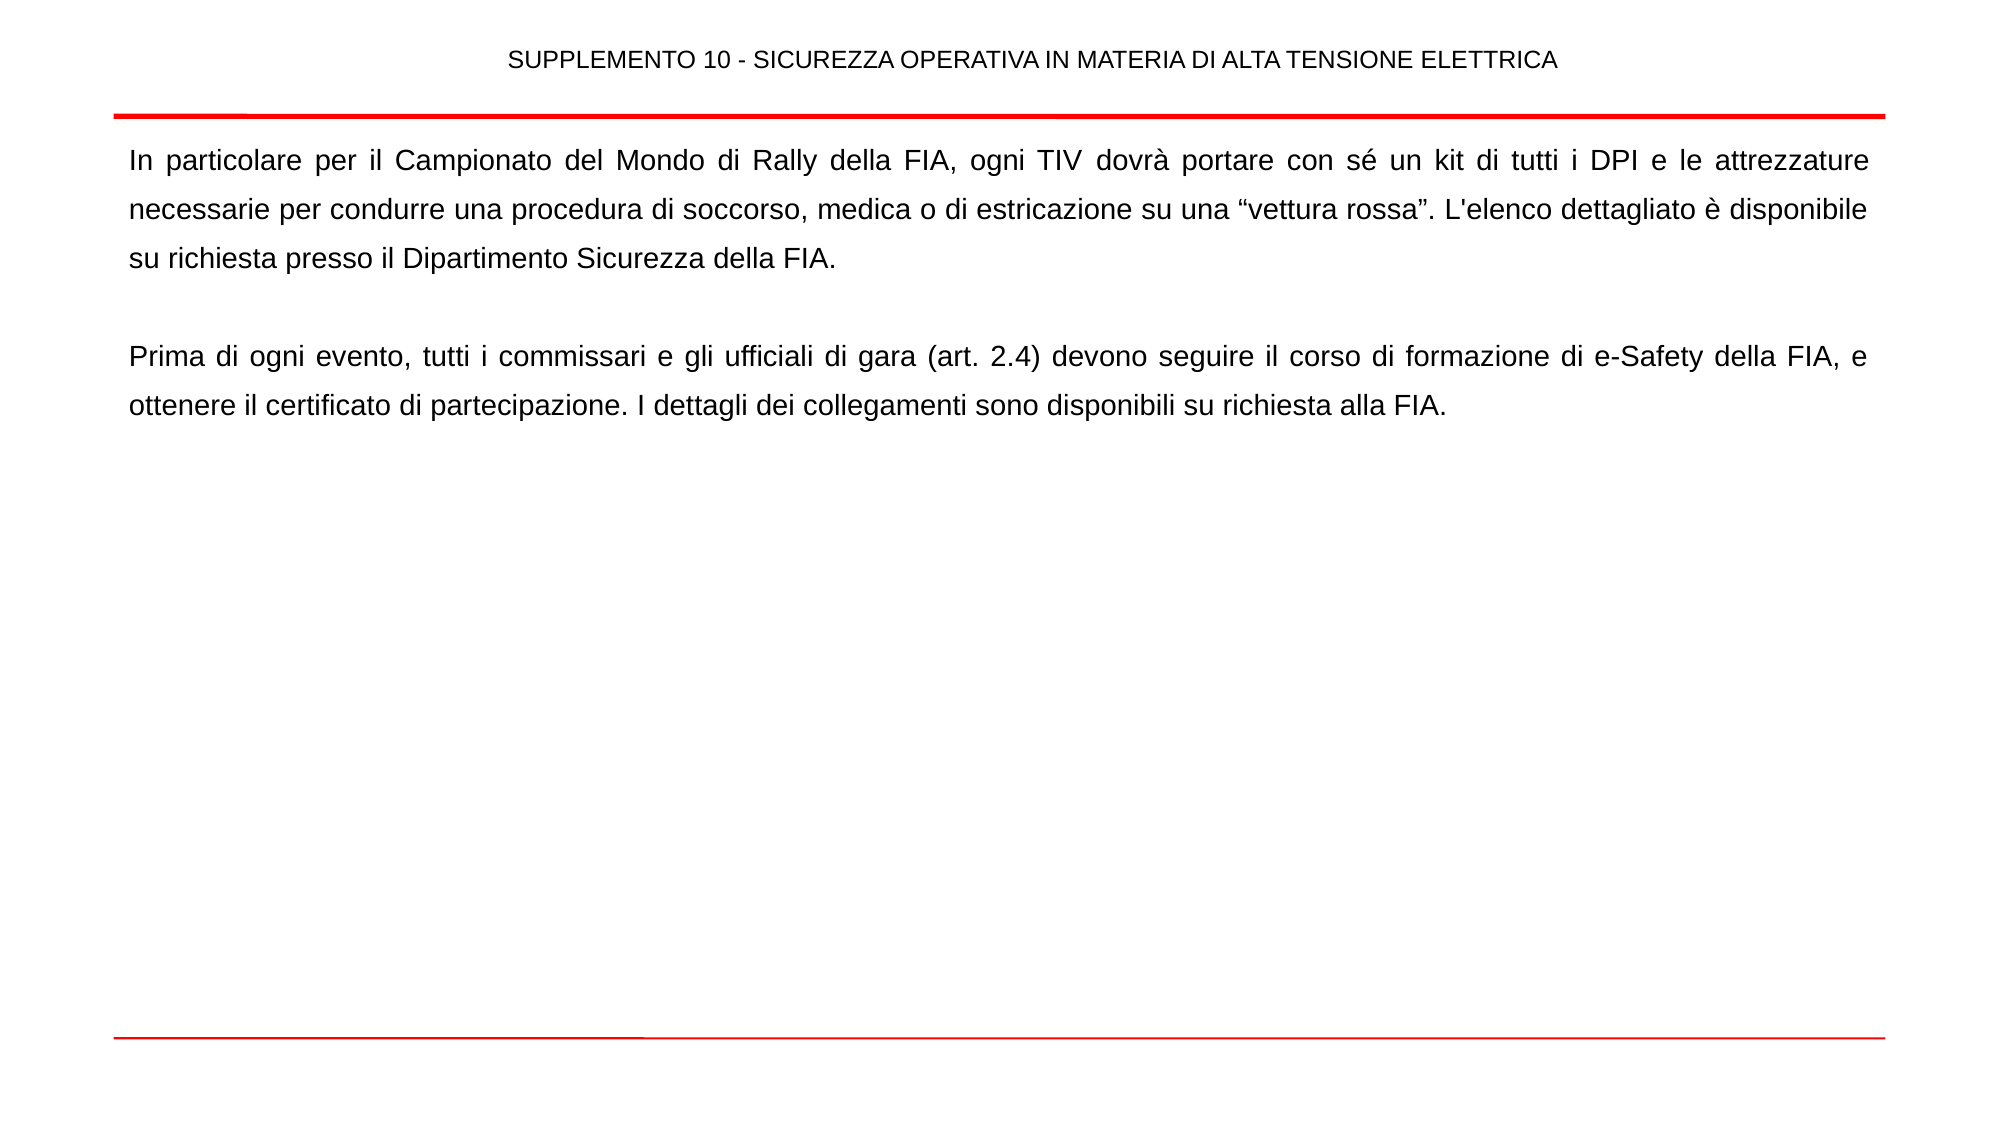

SUPPLEMENTO 10 - SICUREZZA OPERATIVA IN MATERIA DI ALTA TENSIONE ELETTRICA
In particolare per il Campionato del Mondo di Rally della FIA, ogni TIV dovrà portare con sé un kit di tutti i DPI e le attrezzature necessarie per condurre una procedura di soccorso, medica o di estricazione su una “vettura rossa”. L'elenco dettagliato è disponibile su richiesta presso il Dipartimento Sicurezza della FIA.
Prima di ogni evento, tutti i commissari e gli ufficiali di gara (art. 2.4) devono seguire il corso di formazione di e-Safety della FIA, e ottenere il certificato di partecipazione. I dettagli dei collegamenti sono disponibili su richiesta alla FIA.